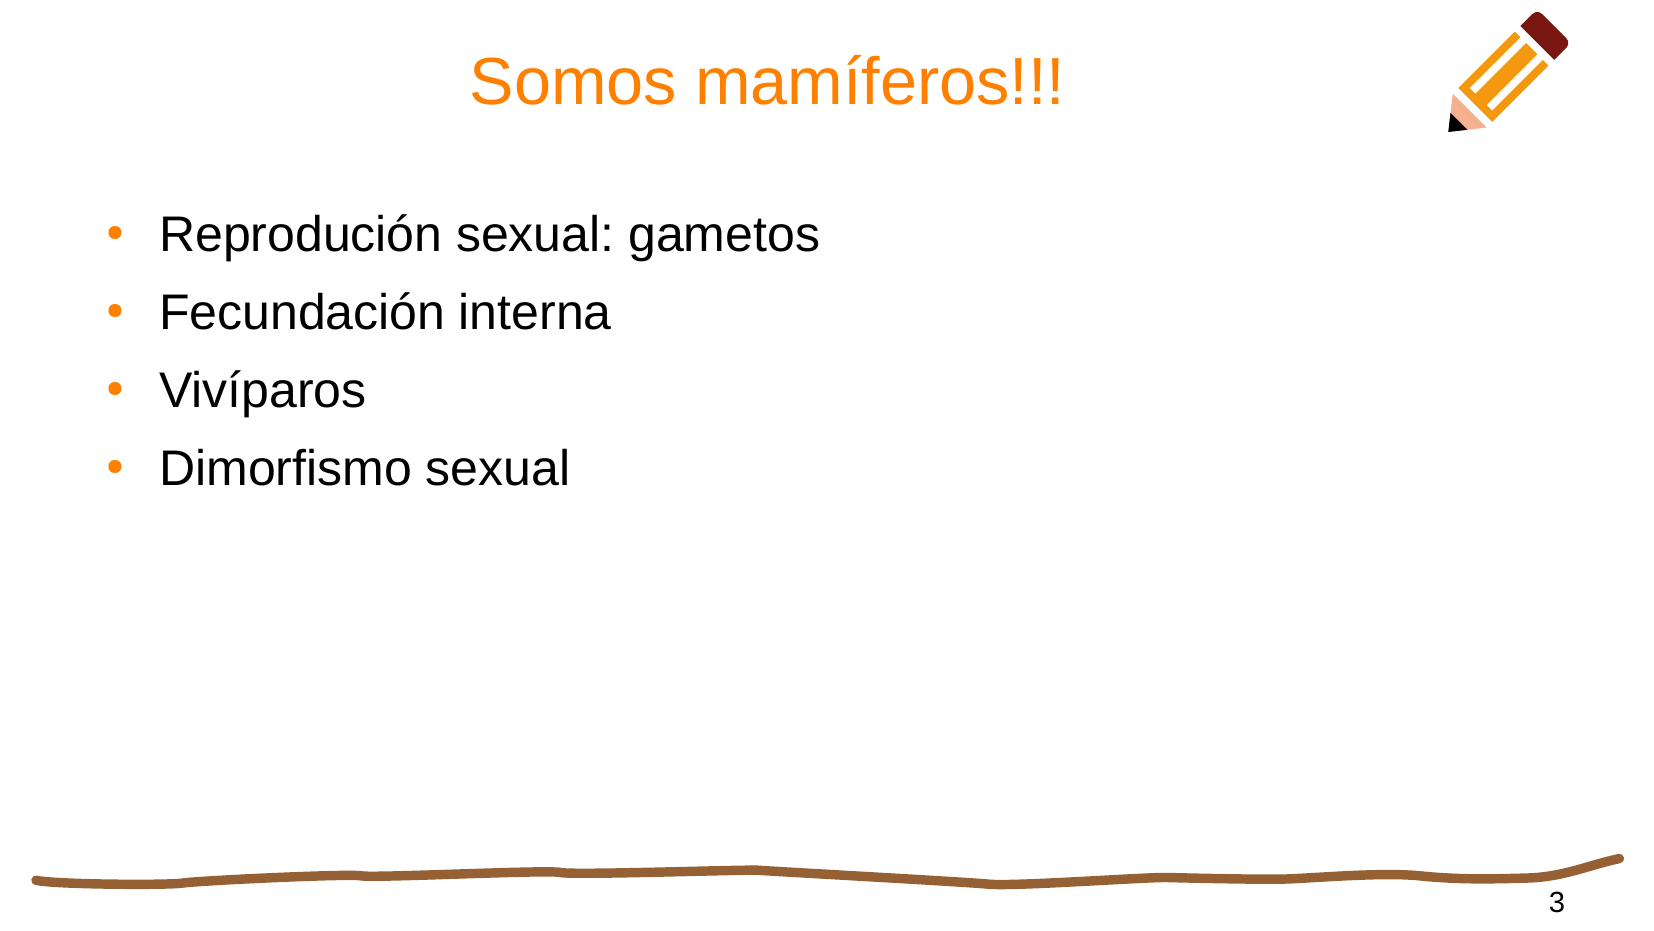

# Somos mamíferos!!!
Reprodución sexual: gametos
Fecundación interna
Vivíparos
Dimorfismo sexual
3